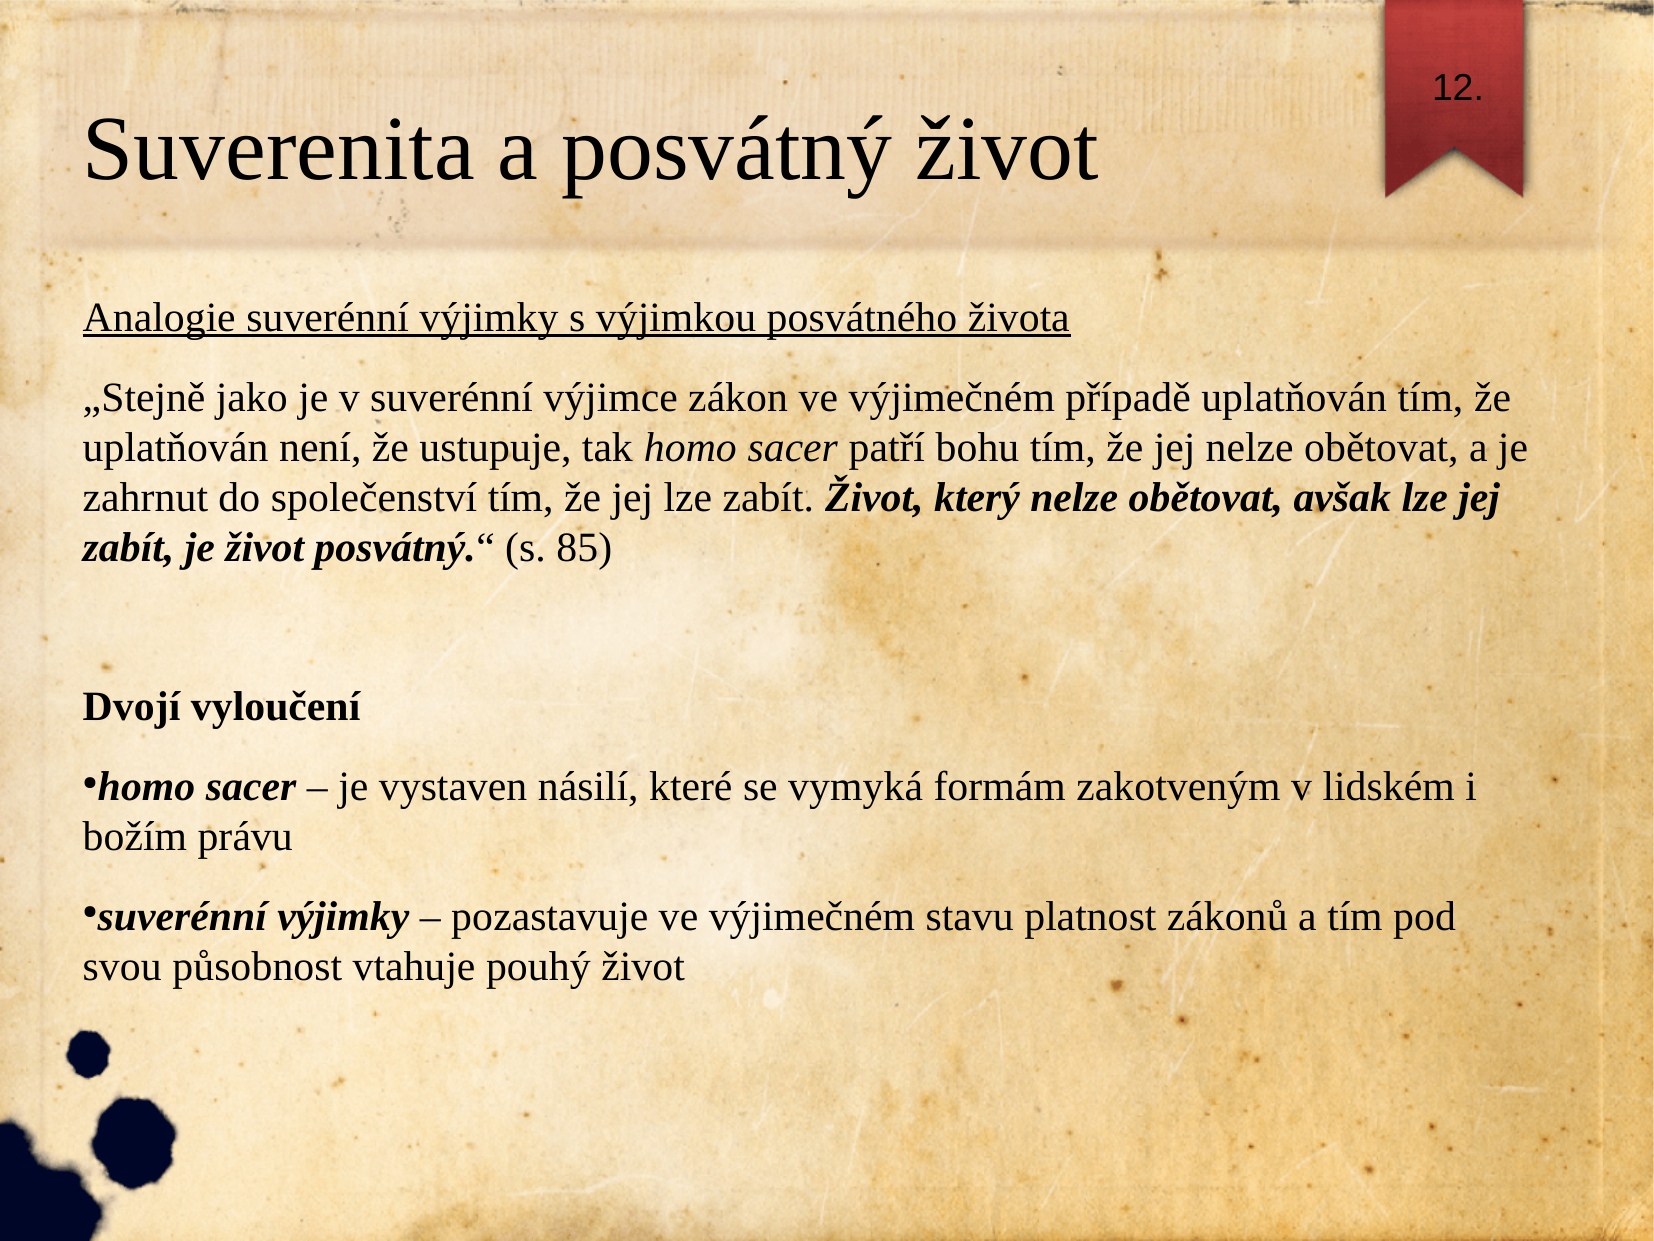

# Suverenita a posvátný život
12.
Analogie suverénní výjimky s výjimkou posvátného života
„Stejně jako je v suverénní výjimce zákon ve výjimečném případě uplatňován tím, že uplatňován není, že ustupuje, tak homo sacer patří bohu tím, že jej nelze obětovat, a je zahrnut do společenství tím, že jej lze zabít. Život, který nelze obětovat, avšak lze jej zabít, je život posvátný.“ (s. 85)
Dvojí vyloučení
homo sacer – je vystaven násilí, které se vymyká formám zakotveným v lidském i božím právu
suverénní výjimky – pozastavuje ve výjimečném stavu platnost zákonů a tím pod svou působnost vtahuje pouhý život